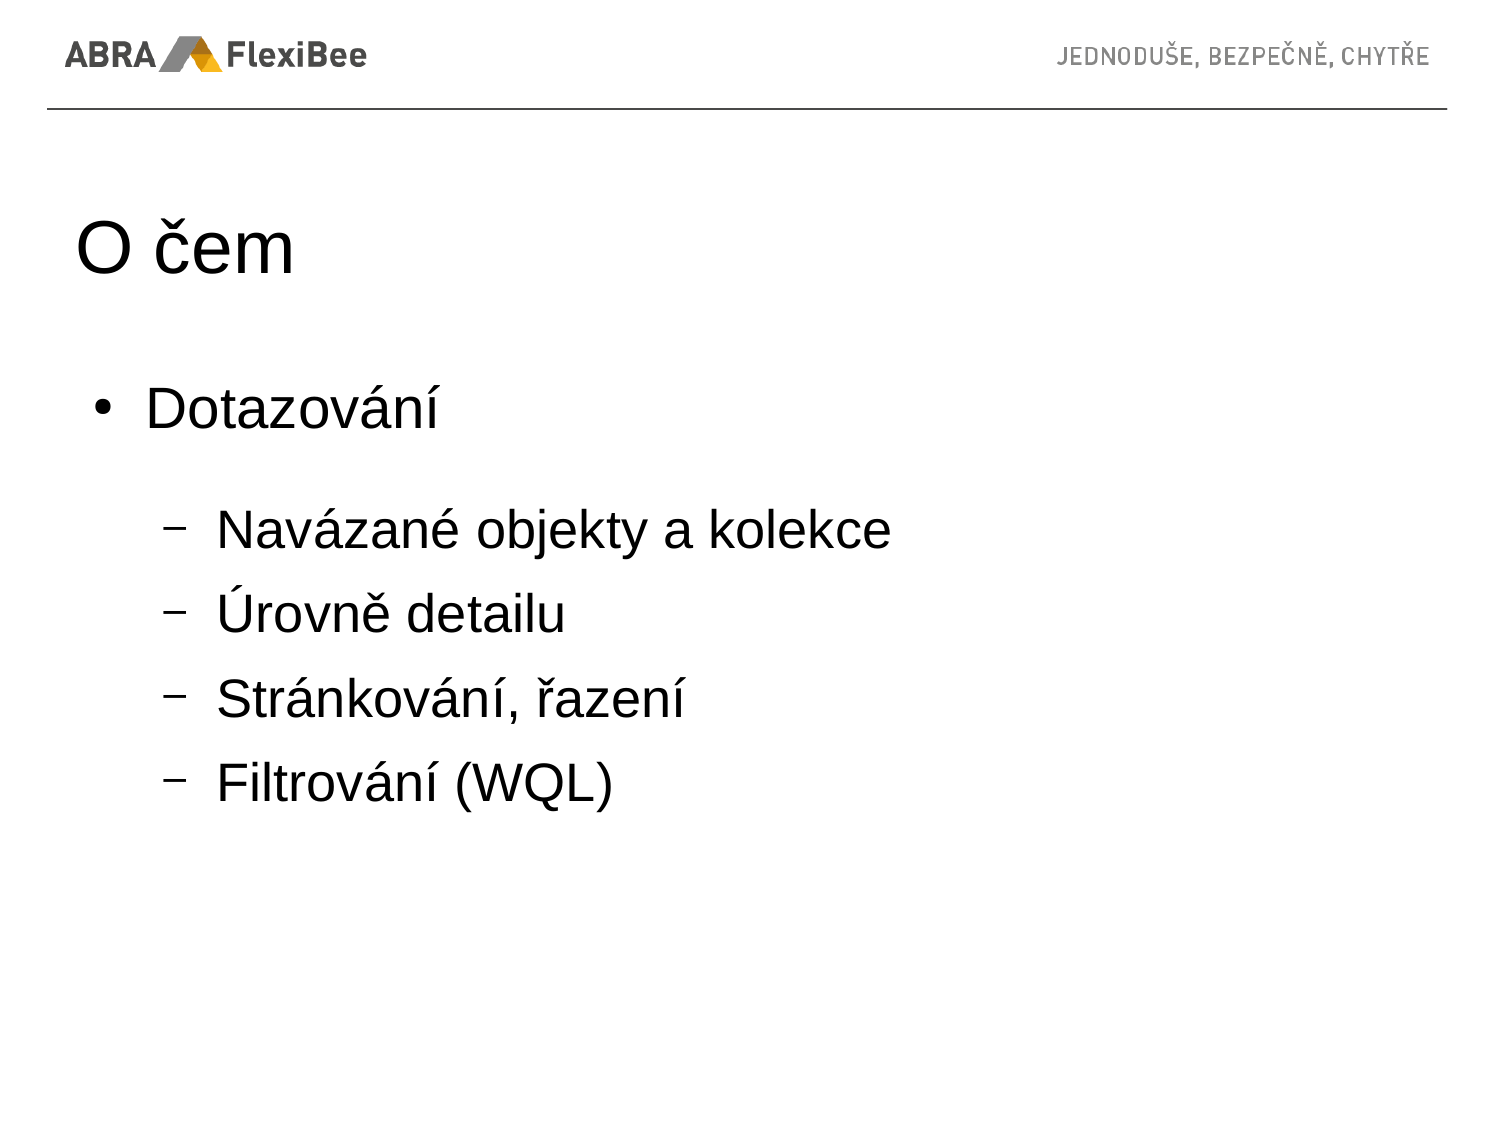

# O čem
Dotazování
Navázané objekty a kolekce
Úrovně detailu
Stránkování, řazení
Filtrování (WQL)